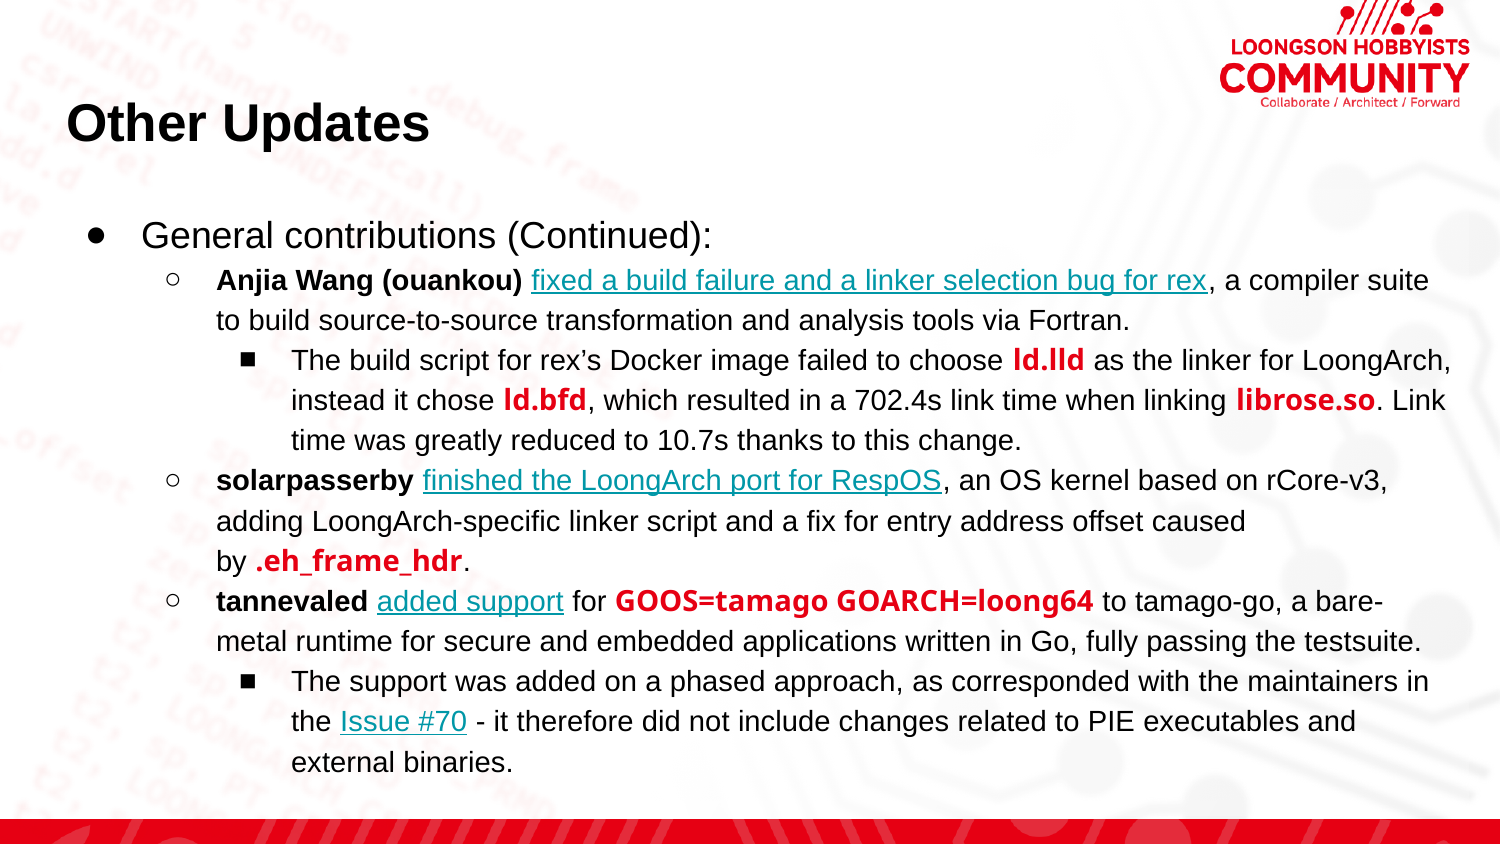

# Other Updates
General contributions (Continued):
Anjia Wang (ouankou) fixed a build failure and a linker selection bug for rex, a compiler suite to build source-to-source transformation and analysis tools via Fortran.
The build script for rex’s Docker image failed to choose ld.lld as the linker for LoongArch, instead it chose ld.bfd, which resulted in a 702.4s link time when linking librose.so. Link time was greatly reduced to 10.7s thanks to this change.
solarpasserby finished the LoongArch port for RespOS, an OS kernel based on rCore-v3, adding LoongArch-specific linker script and a fix for entry address offset caused by .eh_frame_hdr.
tannevaled added support for GOOS=tamago GOARCH=loong64 to tamago-go, a bare-metal runtime for secure and embedded applications written in Go, fully passing the testsuite.
The support was added on a phased approach, as corresponded with the maintainers in the Issue #70 - it therefore did not include changes related to PIE executables and external binaries.